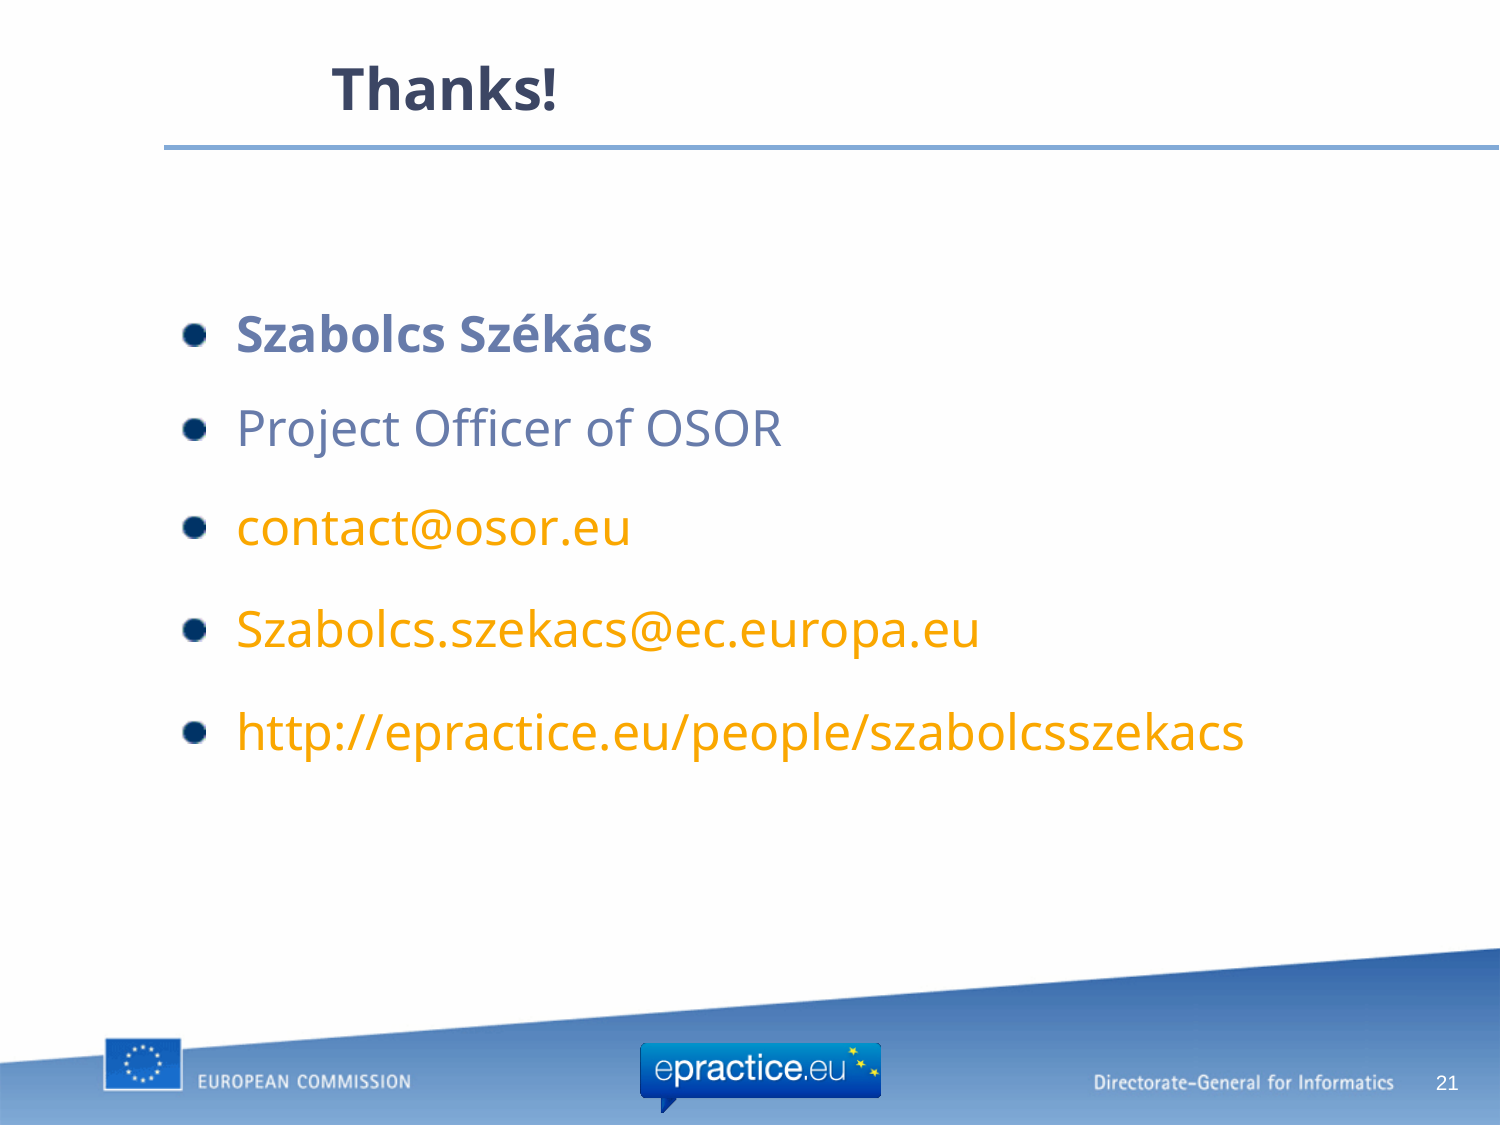

# Thanks!
Szabolcs Székács
Project Officer of OSOR
contact@osor.eu
Szabolcs.szekacs@ec.europa.eu
http://epractice.eu/people/szabolcsszekacs